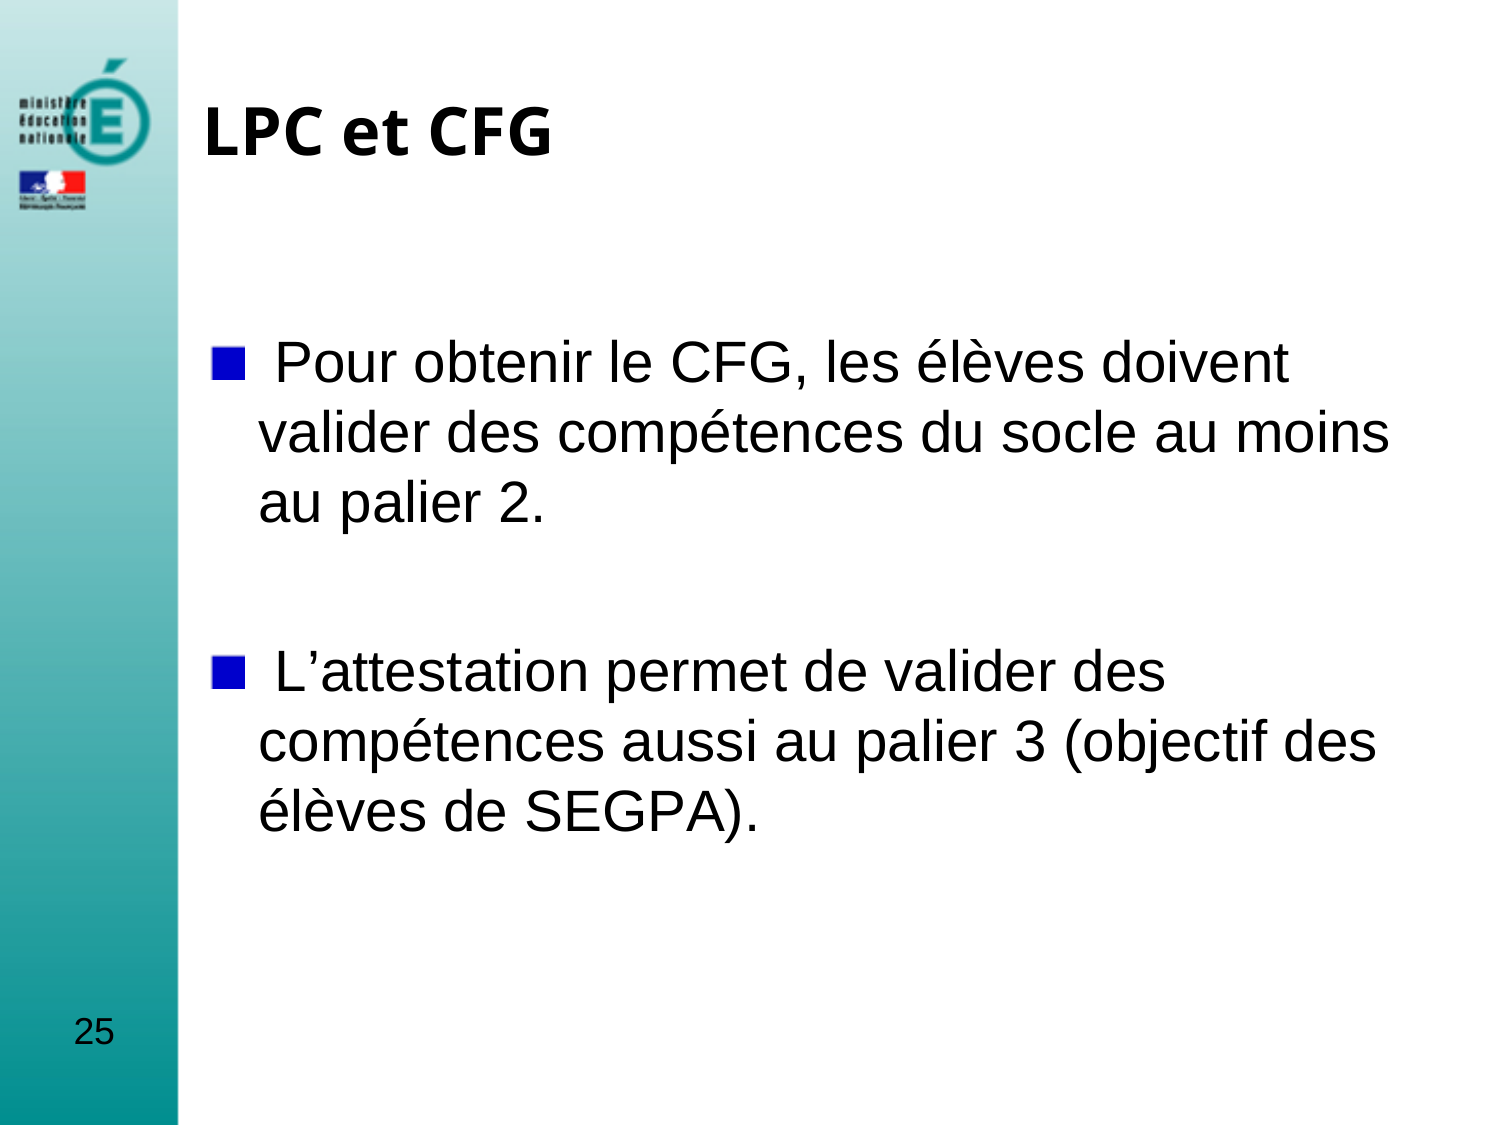

# LPC et CFG
 Pour obtenir le CFG, les élèves doivent valider des compétences du socle au moins au palier 2.
 L’attestation permet de valider des compétences aussi au palier 3 (objectif des élèves de SEGPA).